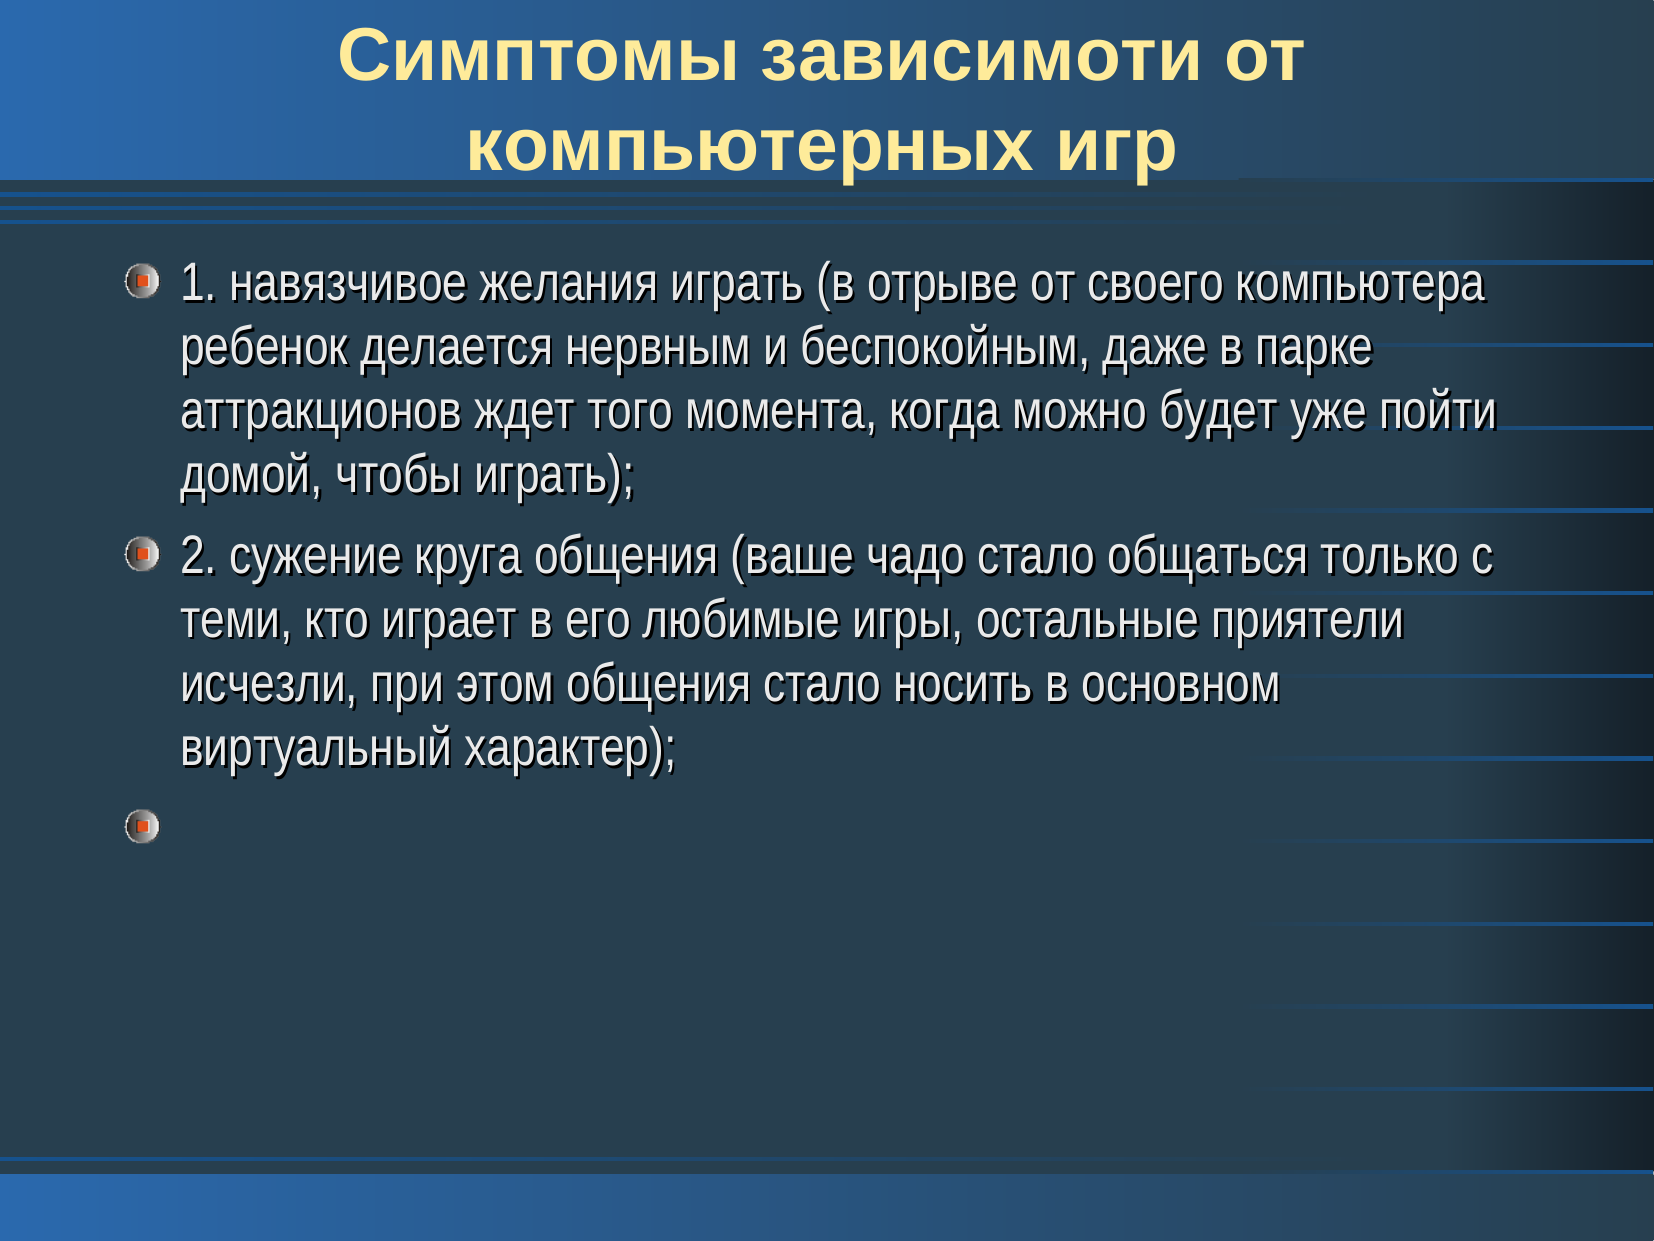

# Симптомы зависимоти от компьютерных игр
1. навязчивое желания играть (в отрыве от своего компьютера ребенок делается нервным и беспокойным, даже в парке аттракционов ждет того момента, когда можно будет уже пойти домой, чтобы играть);
2. сужение круга общения (ваше чадо стало общаться только с теми, кто играет в его любимые игры, остальные приятели исчезли, при этом общения стало носить в основном виртуальный характер);